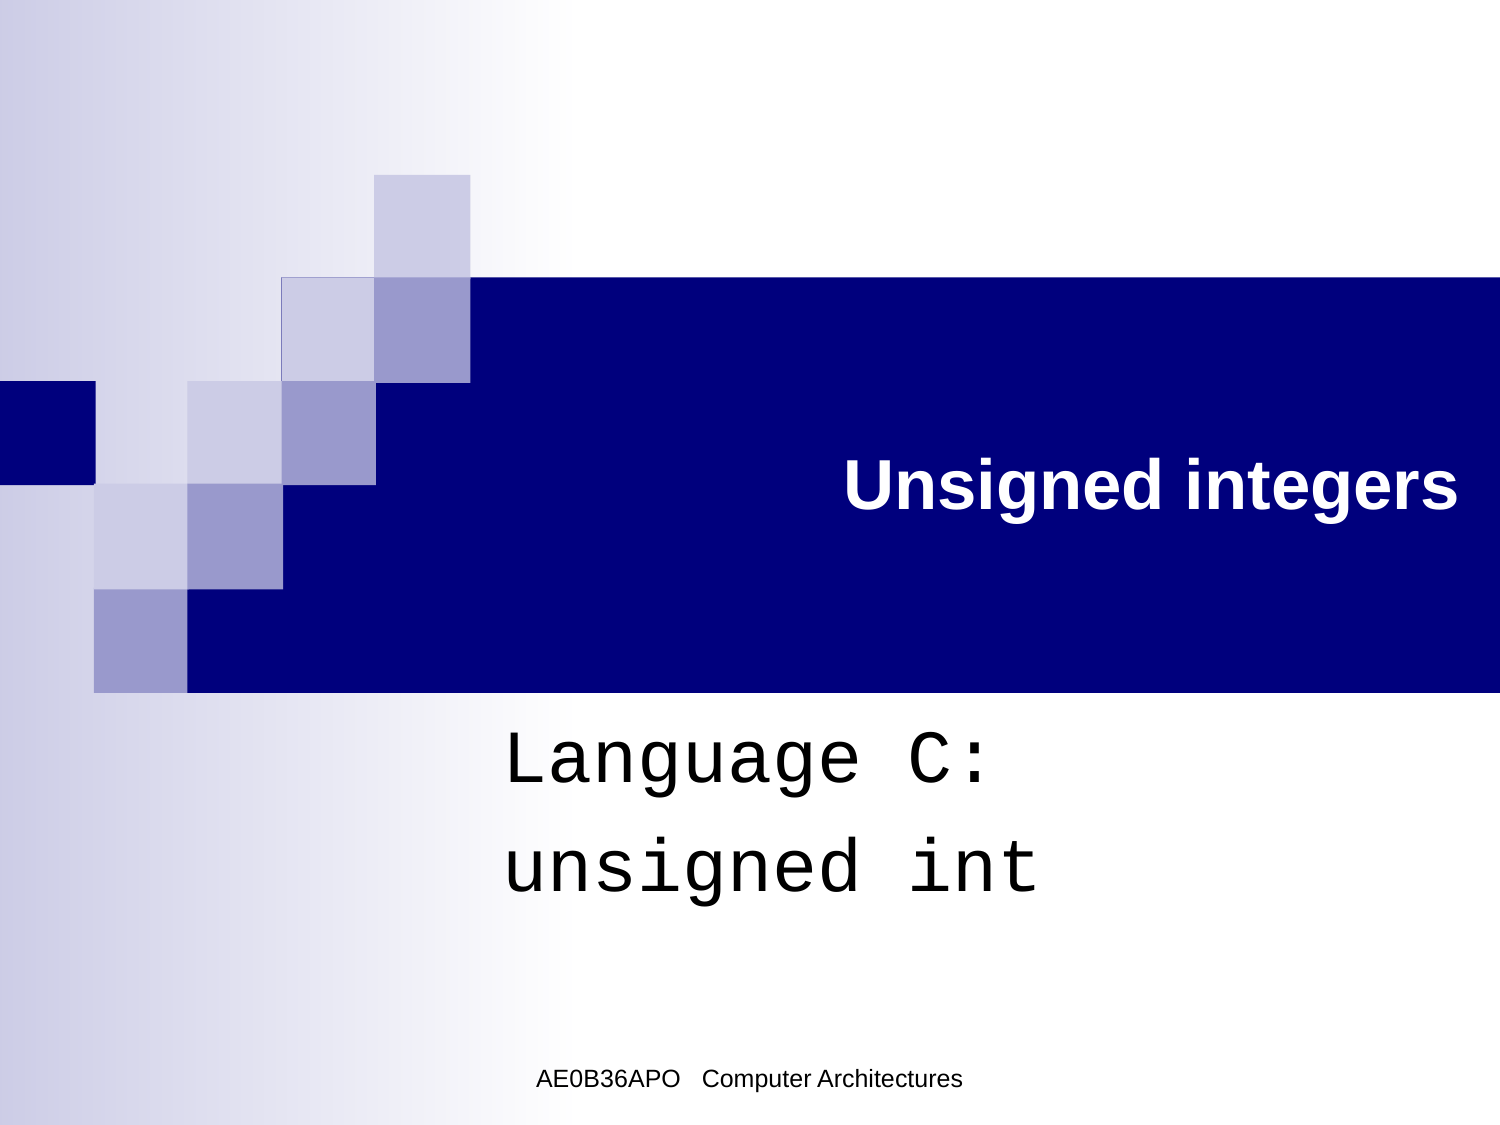

# Unsigned integers
Language C:
unsigned int
AE0B36APO Computer Architectures